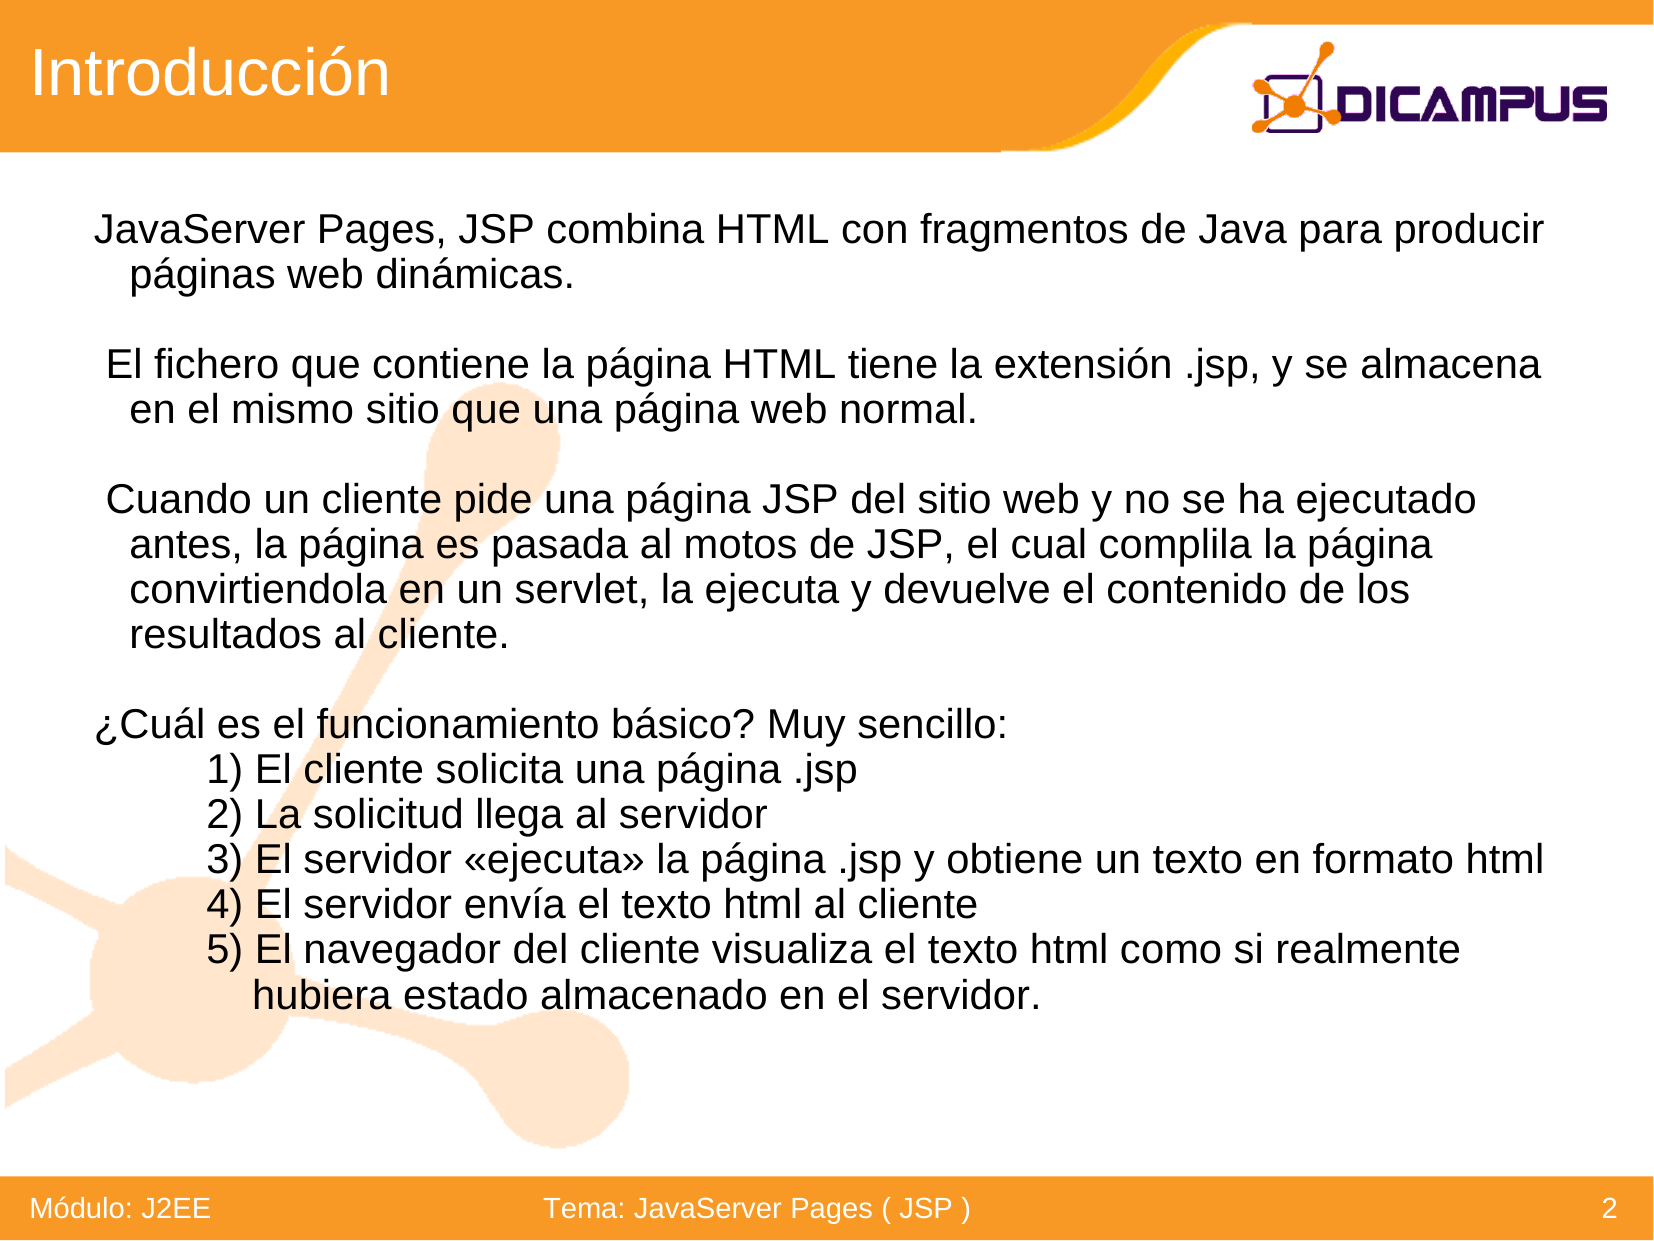

Introducción
JavaServer Pages, JSP combina HTML con fragmentos de Java para producir páginas web dinámicas.
 El fichero que contiene la página HTML tiene la extensión .jsp, y se almacena en el mismo sitio que una página web normal.
 Cuando un cliente pide una página JSP del sitio web y no se ha ejecutado antes, la página es pasada al motos de JSP, el cual complila la página convirtiendola en un servlet, la ejecuta y devuelve el contenido de los resultados al cliente.
¿Cuál es el funcionamiento básico? Muy sencillo:
		1) El cliente solicita una página .jsp
		2) La solicitud llega al servidor
		3) El servidor «ejecuta» la página .jsp y obtiene un texto en formato html
		4) El servidor envía el texto html al cliente
		5) El navegador del cliente visualiza el texto html como si realmente 				 hubiera estado almacenado en el servidor.
Módulo: J2EE
Tema: JavaServer Pages ( JSP )